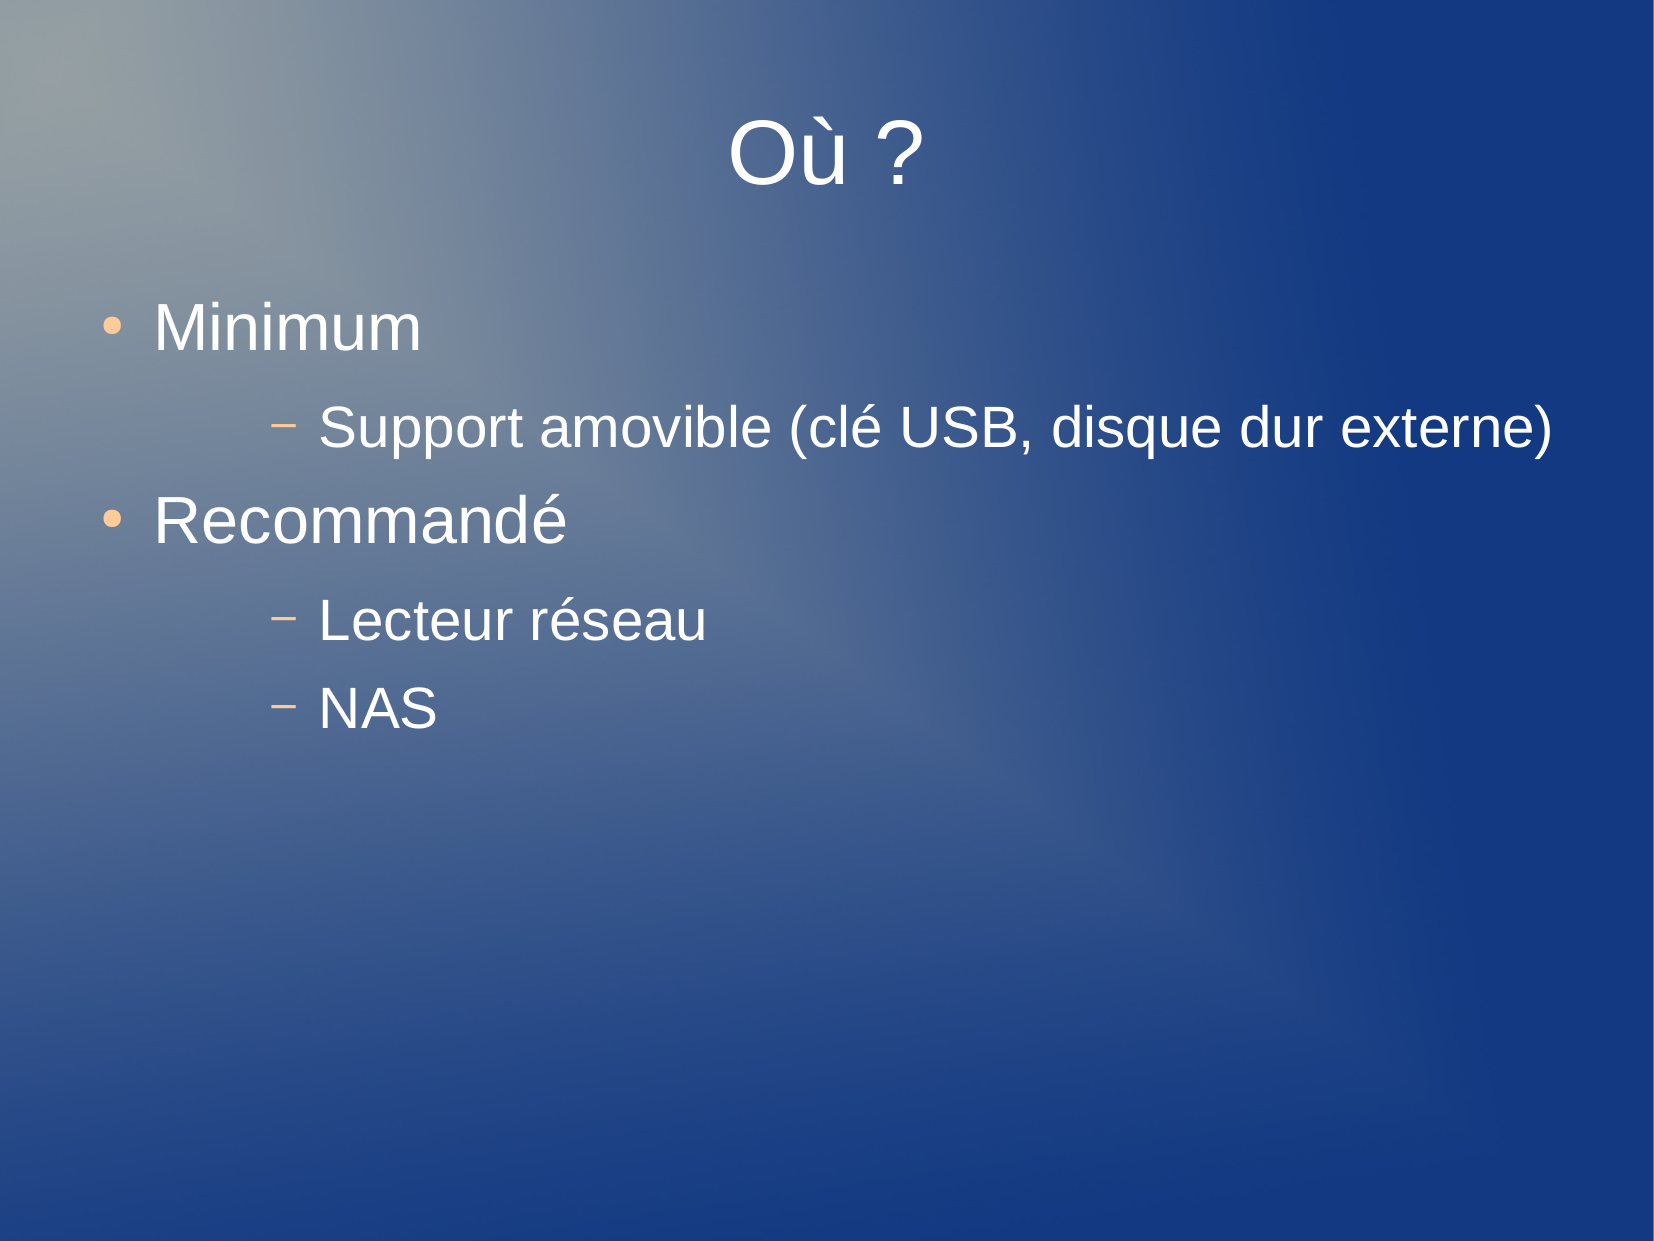

# Où ?
Minimum
Support amovible (clé USB, disque dur externe)
Recommandé
Lecteur réseau
NAS